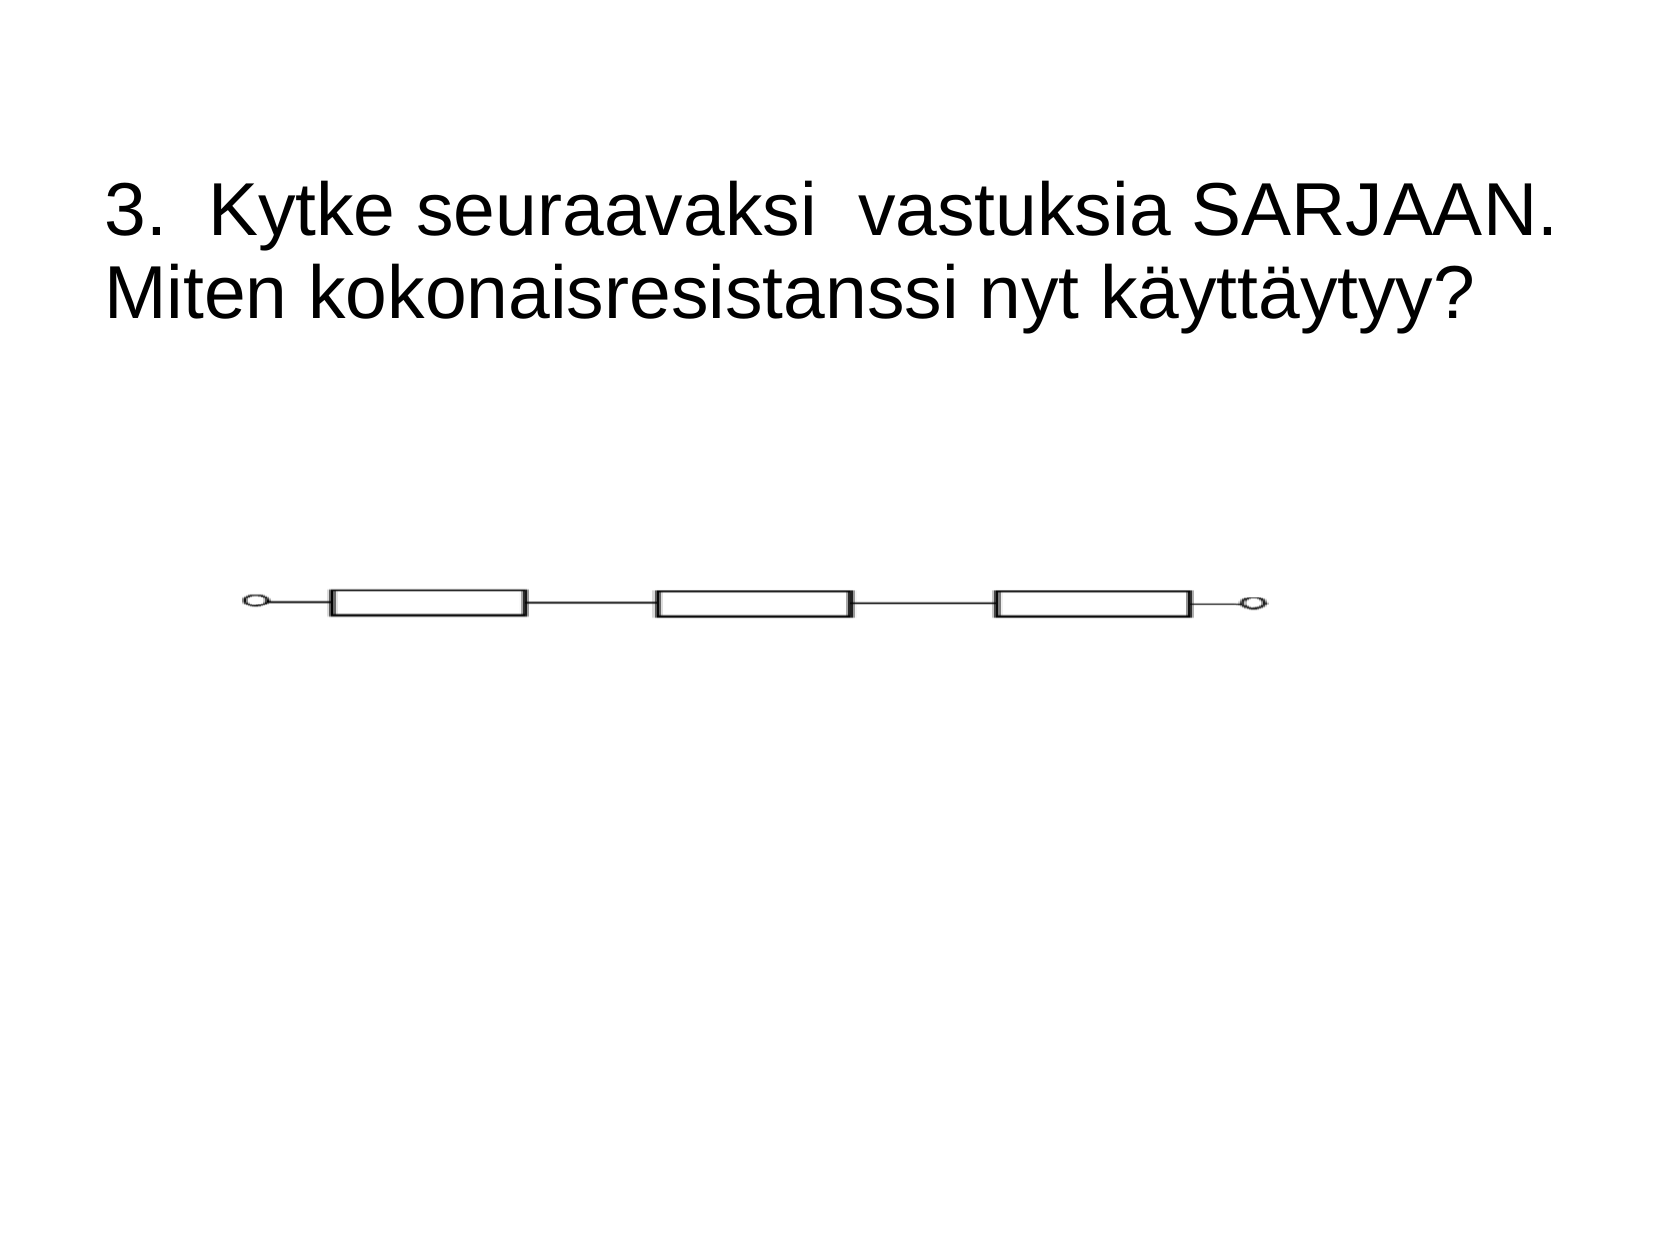

3. Kytke seuraavaksi vastuksia SARJAAN. Miten kokonaisresistanssi nyt käyttäytyy?